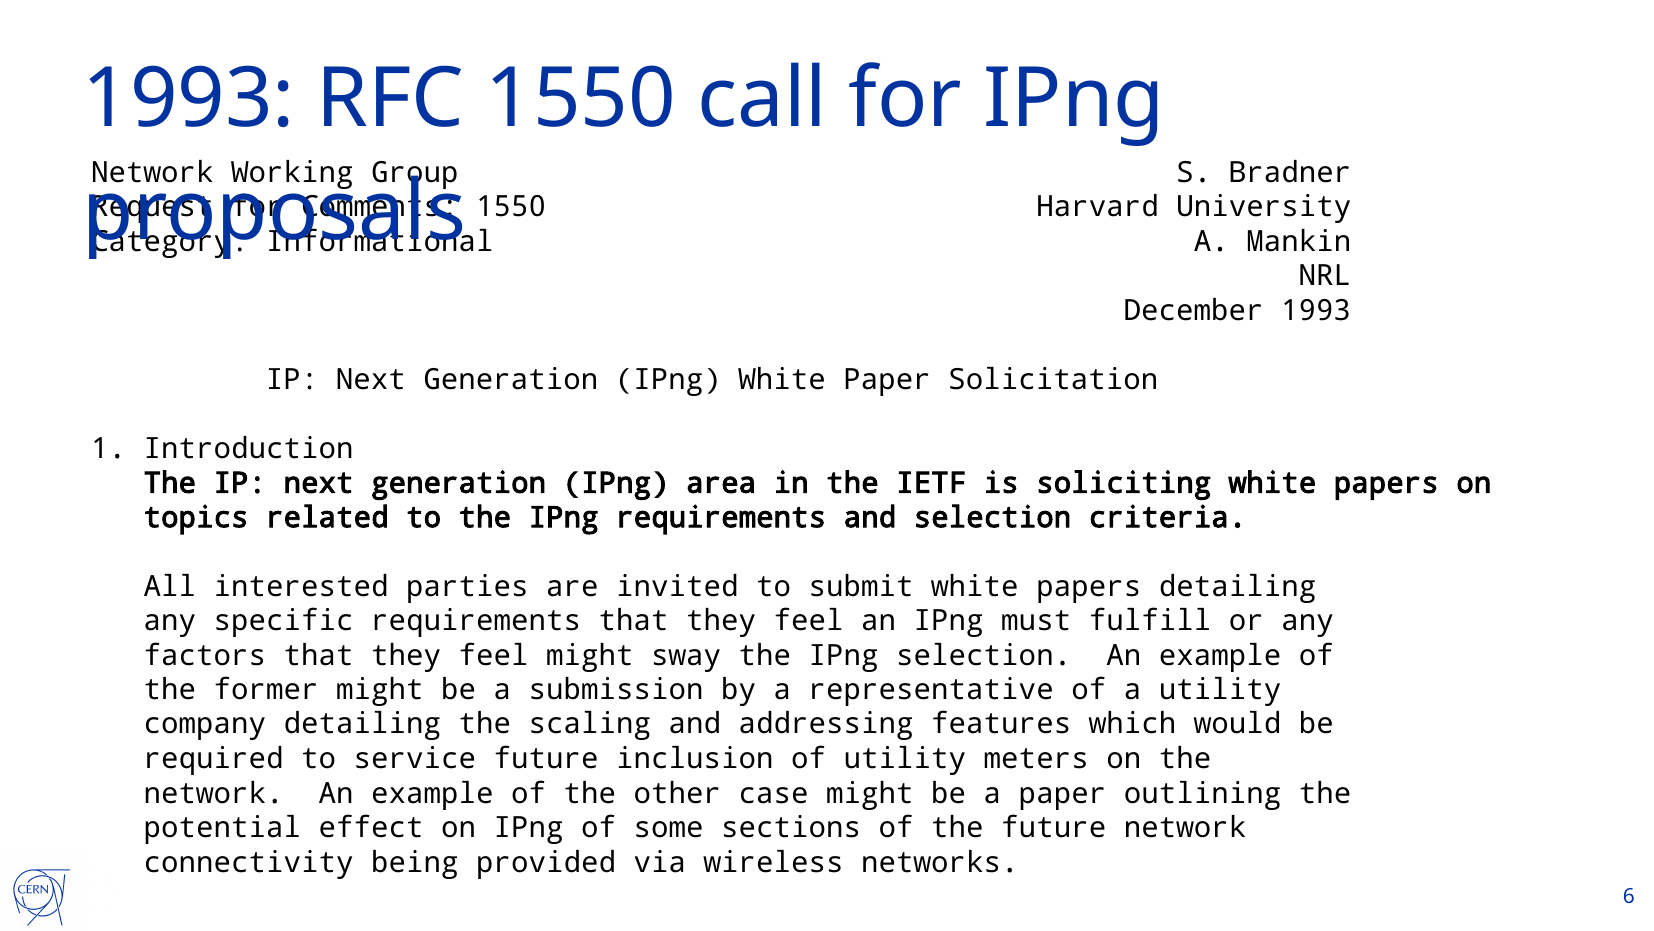

# 1993: RFC 1550 call for IPng proposals
Network Working Group S. Bradner
Request for Comments: 1550 Harvard University
Category: Informational A. Mankin
 NRL
 December 1993
 IP: Next Generation (IPng) White Paper Solicitation
1. Introduction
 The IP: next generation (IPng) area in the IETF is soliciting white papers on
 topics related to the IPng requirements and selection criteria.
 All interested parties are invited to submit white papers detailing
 any specific requirements that they feel an IPng must fulfill or any
 factors that they feel might sway the IPng selection. An example of
 the former might be a submission by a representative of a utility
 company detailing the scaling and addressing features which would be
 required to service future inclusion of utility meters on the
 network. An example of the other case might be a paper outlining the
 potential effect on IPng of some sections of the future network
 connectivity being provided via wireless networks.